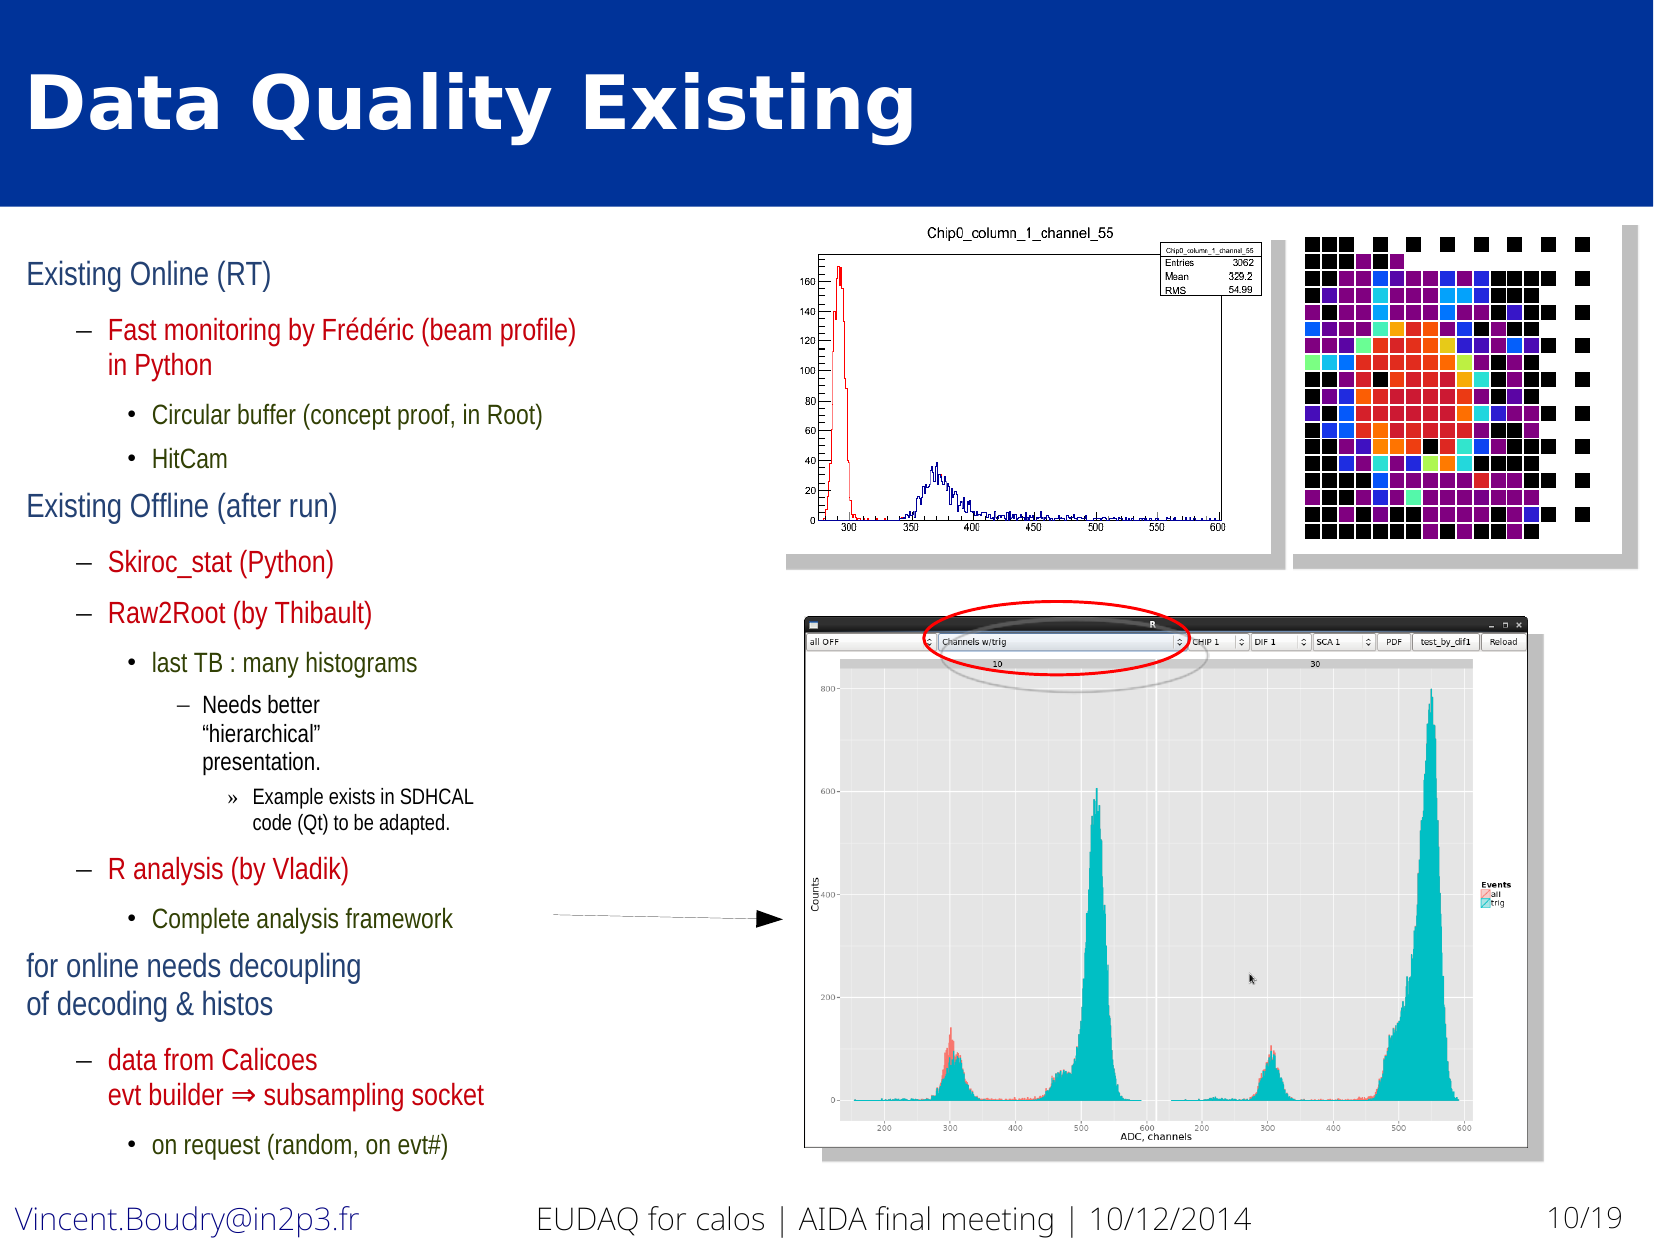

# Data Quality Existing
Existing Online (RT)
Fast monitoring by Frédéric (beam profile)
in Python
Circular buffer (concept proof, in Root)
HitCam
Existing Offline (after run)
Skiroc_stat (Python)
Raw2Root (by Thibault)
last TB : many histograms
Needs better
“hierarchical”
presentation.
Example exists in SDHCAL
code (Qt) to be adapted.
R analysis (by Vladik)
Complete analysis framework
for online needs decoupling
of decoding & histos
data from Calicoes
evt builder ⇒ subsampling socket
on request (random, on evt#)
Vincent.Boudry@in2p3.fr
EUDAQ for calos | AIDA final meeting | 10/12/2014
10